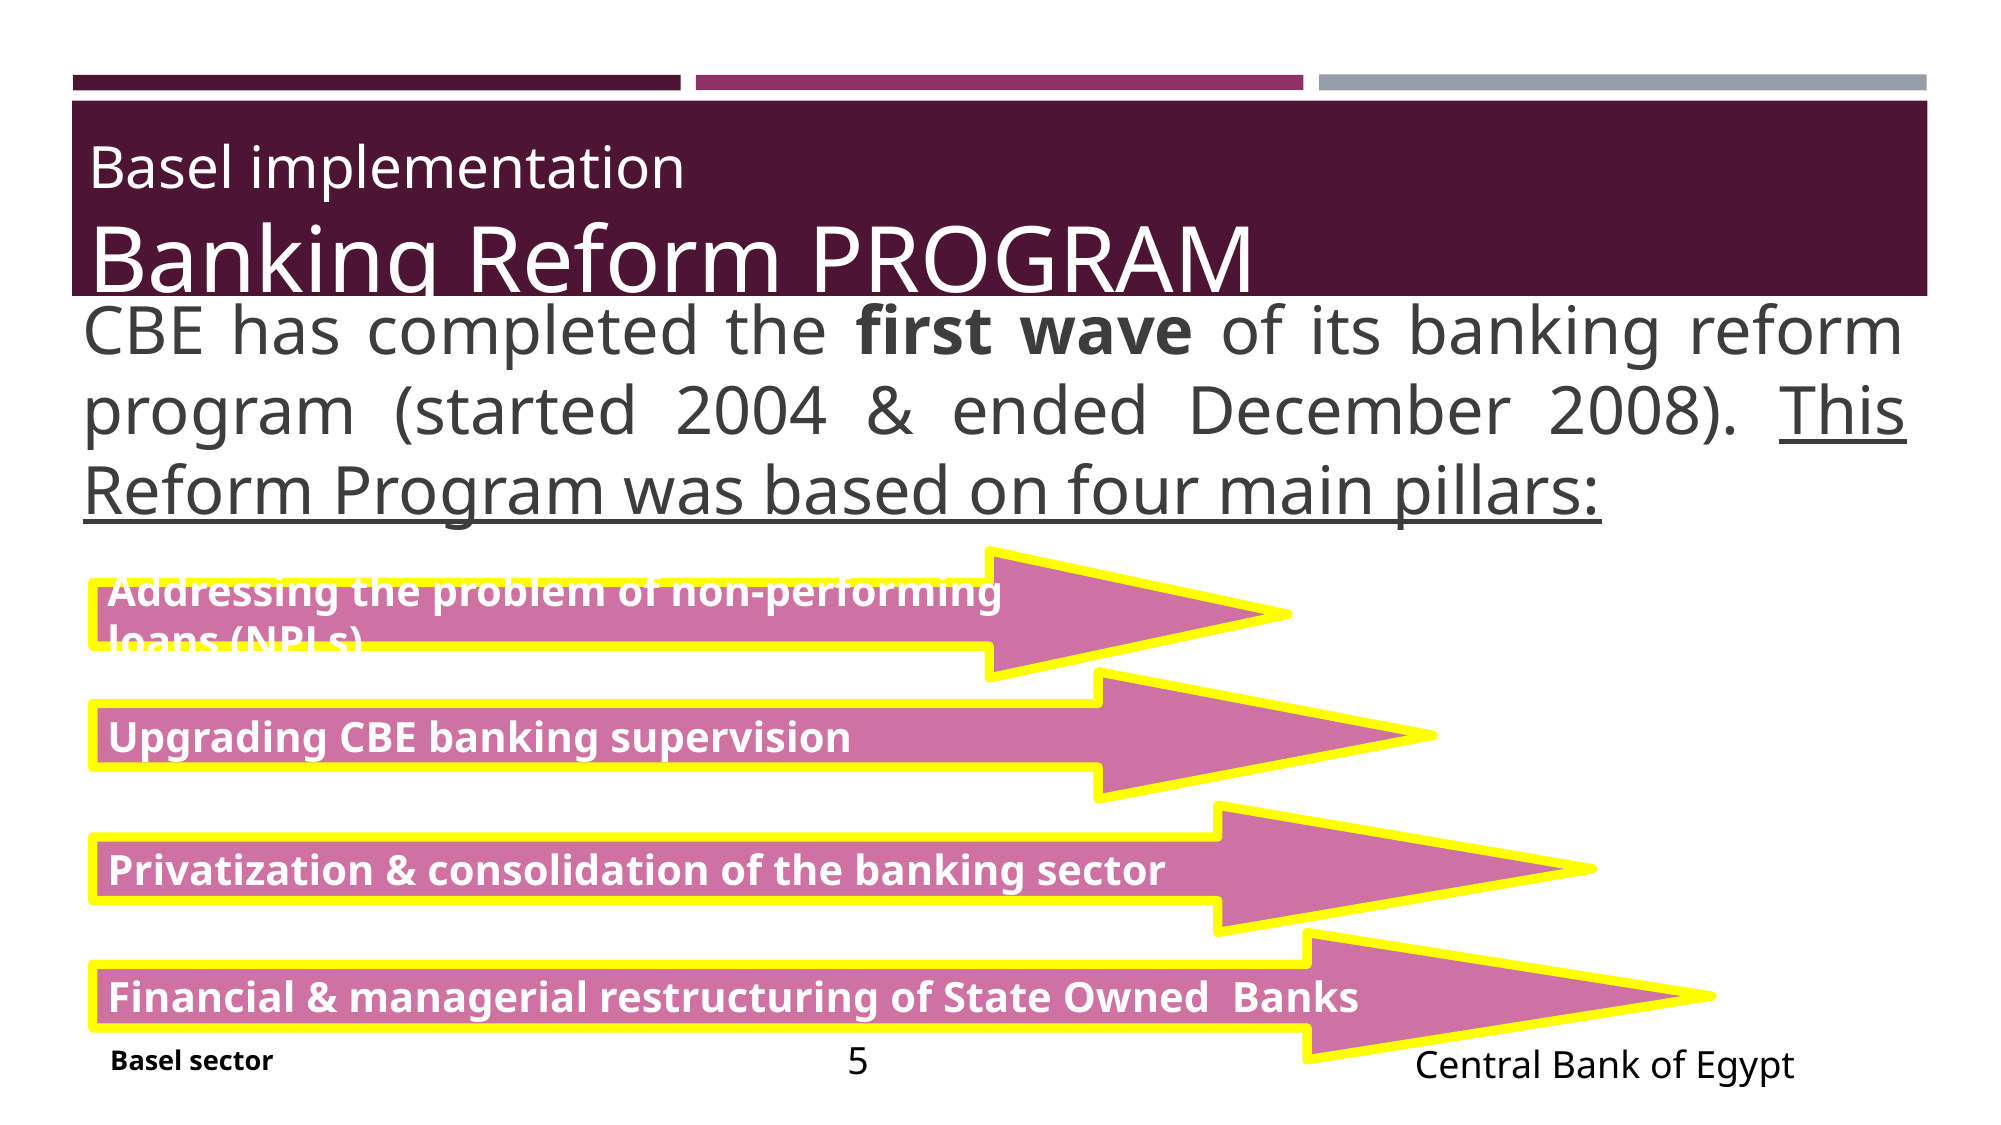

# Basel implementation Banking Reform PROGRAM
CBE has completed the first wave of its banking reform program (started 2004 & ended December 2008). This Reform Program was based on four main pillars:
Addressing the problem of non-performing loans (NPLs)
Upgrading CBE banking supervision
Privatization & consolidation of the banking sector
Financial & managerial restructuring of State Owned Banks
Central Bank of Egypt